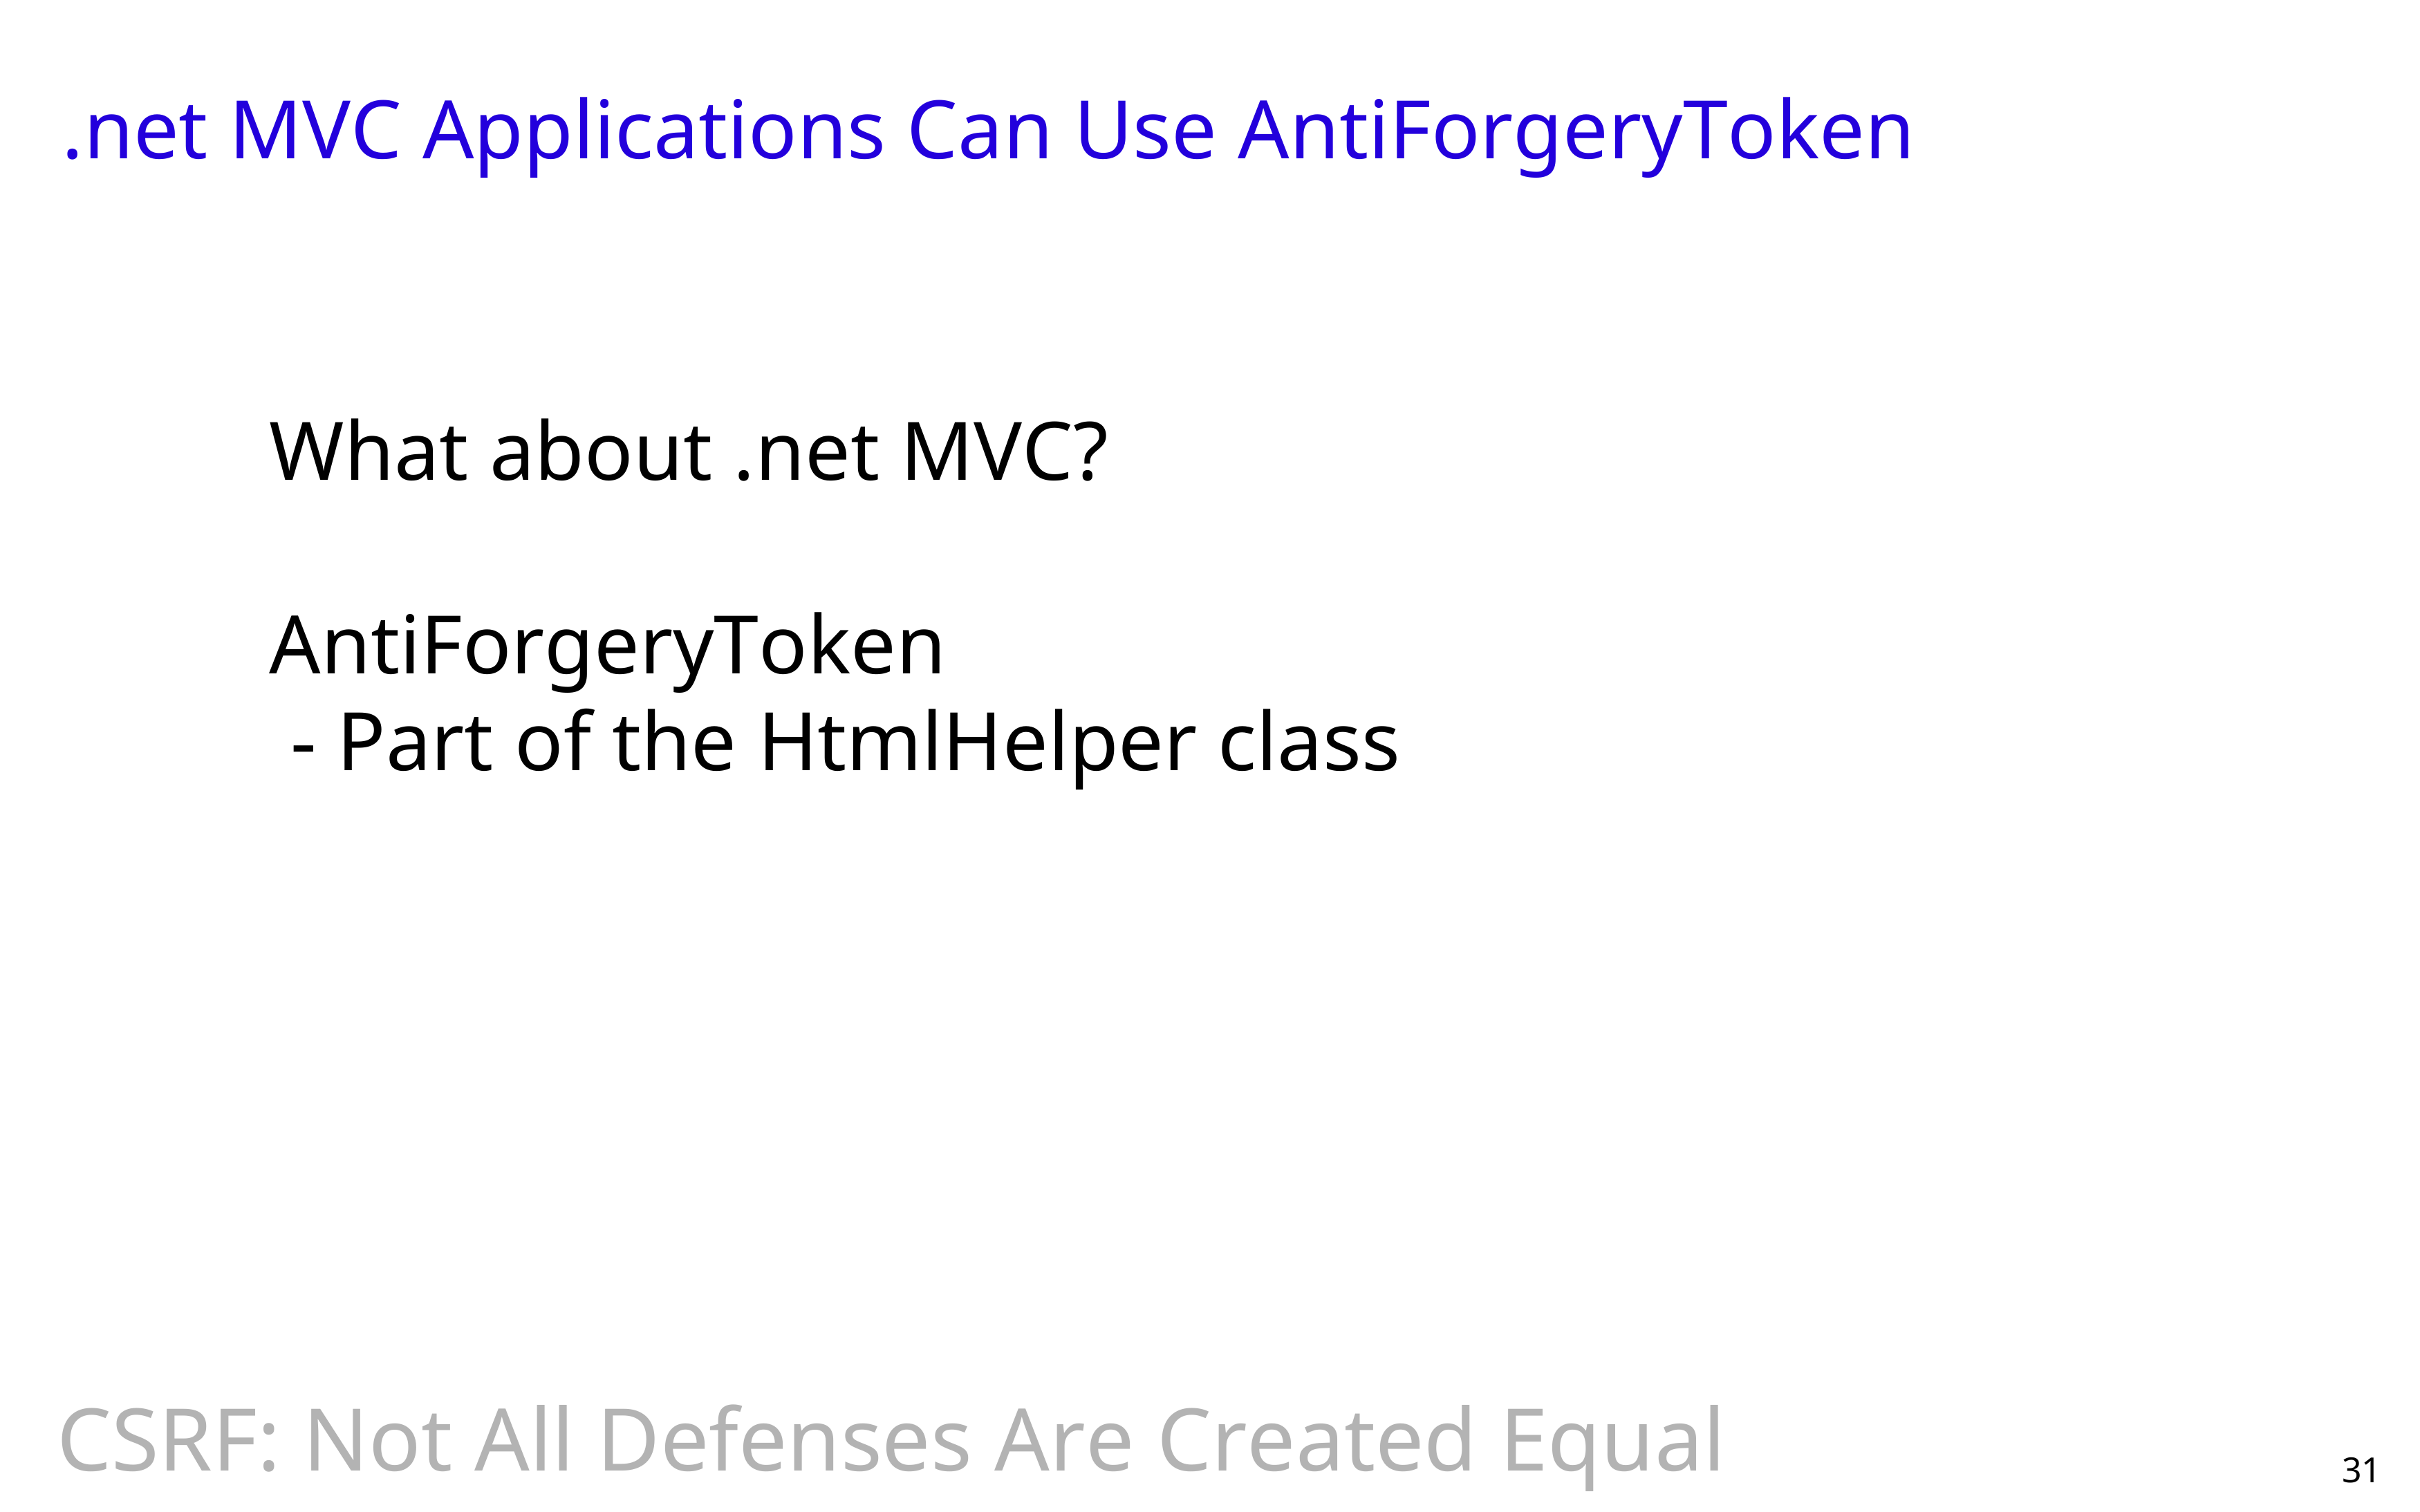

.net MVC Applications Can Use AntiForgeryToken
What about .net MVC?
AntiForgeryToken
 - Part of the HtmlHelper class